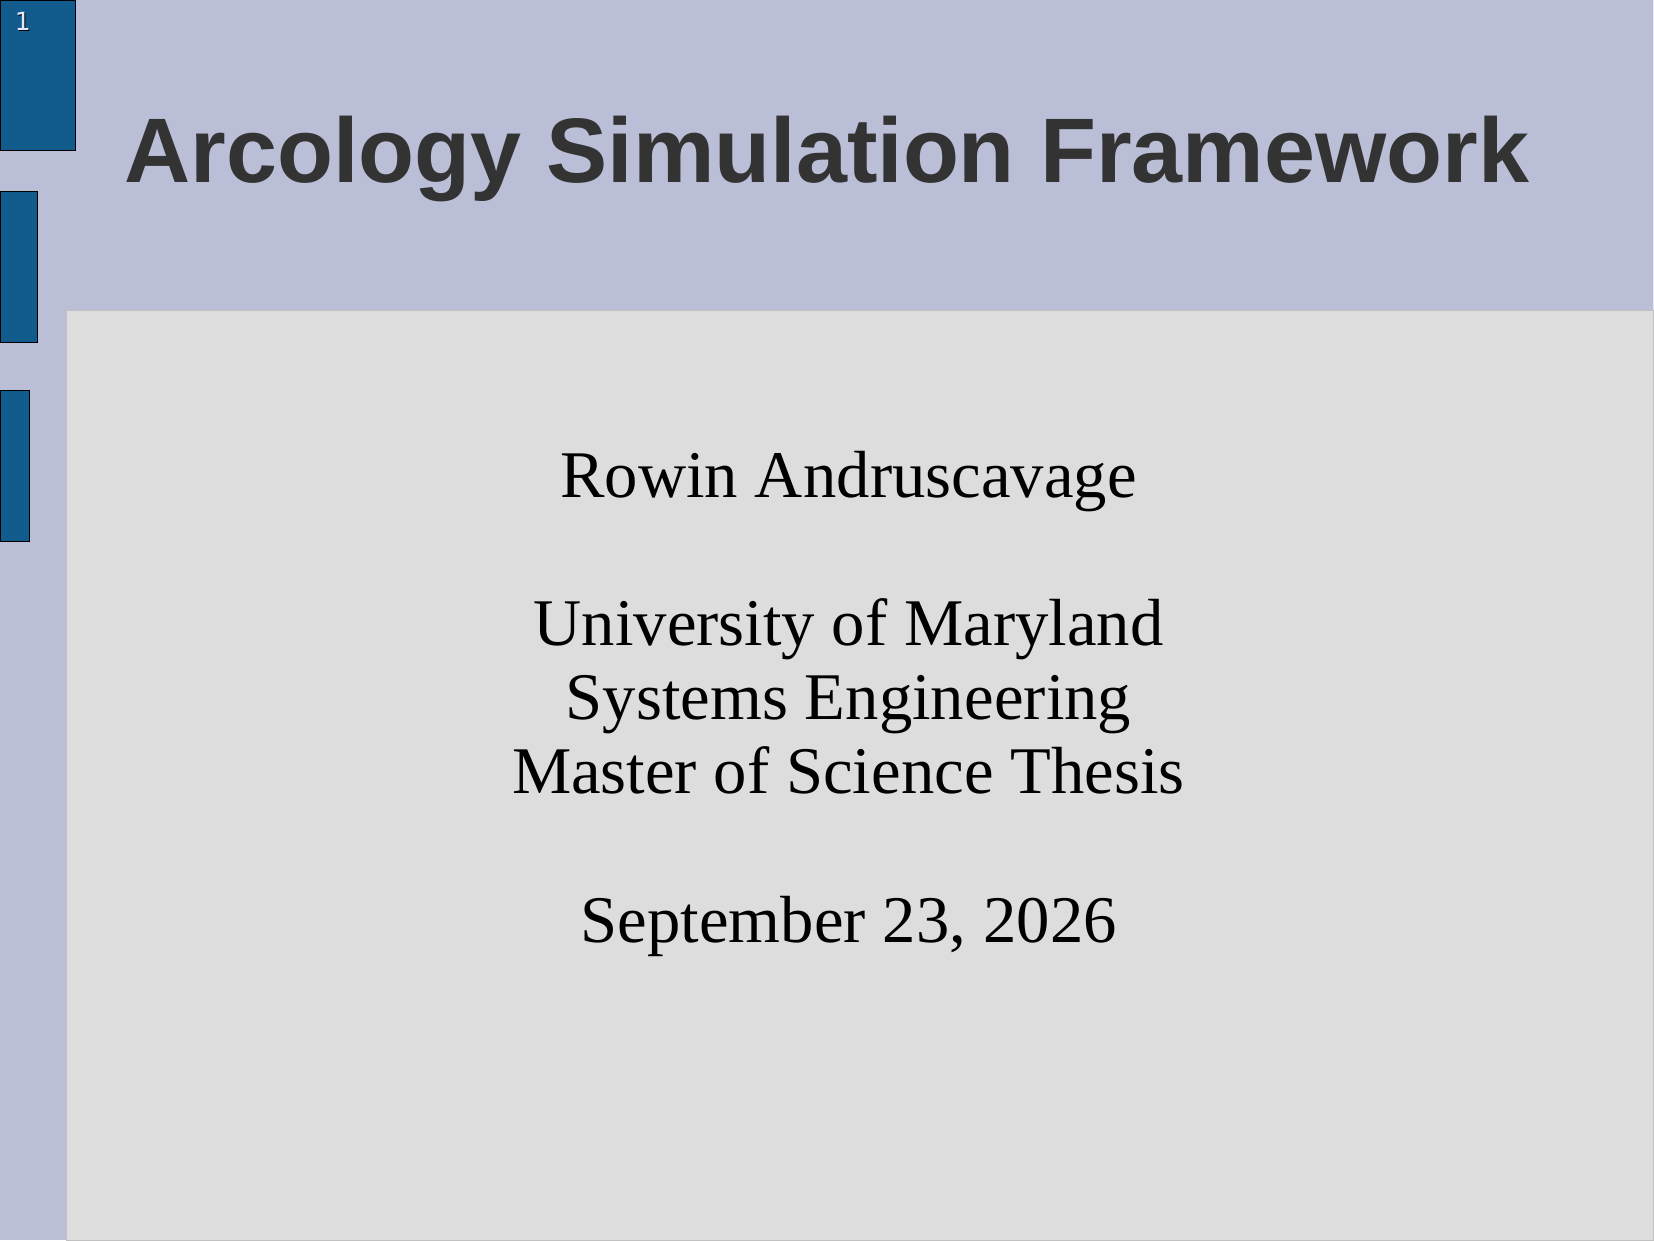

# Arcology Simulation Framework
Rowin Andruscavage
University of Maryland
Systems Engineering
Master of Science Thesis